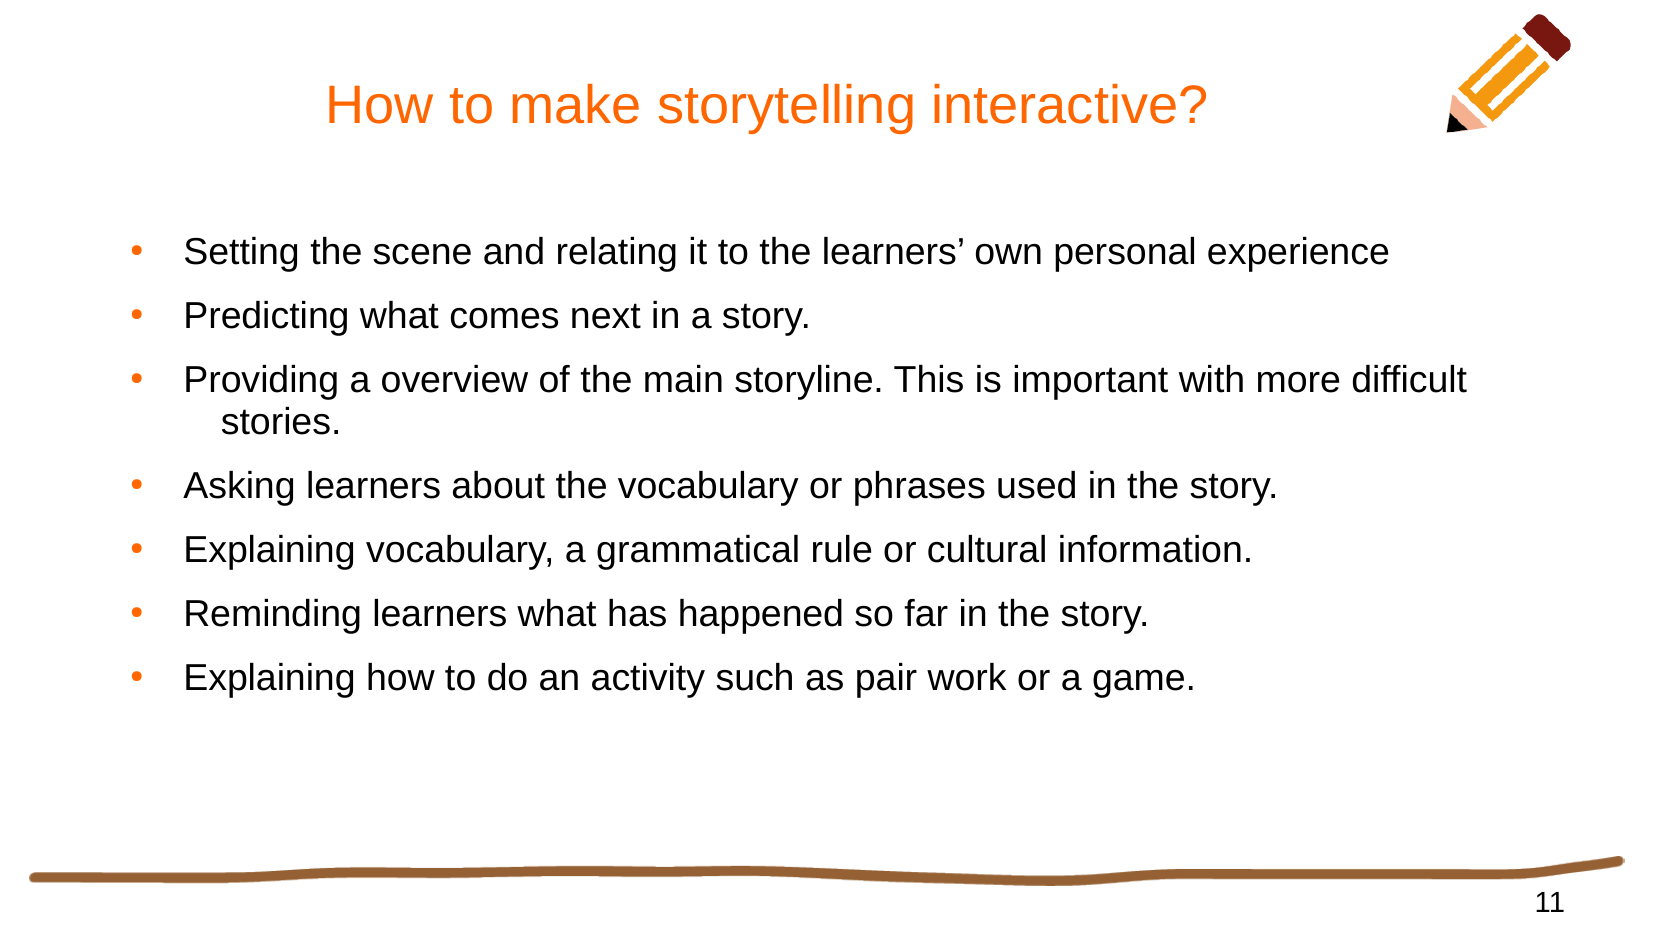

# How to make storytelling interactive?
Setting the scene and relating it to the learners’ own personal experience
Predicting what comes next in a story.
Providing a overview of the main storyline. This is important with more difficult stories.
Asking learners about the vocabulary or phrases used in the story.
Explaining vocabulary, a grammatical rule or cultural information.
Reminding learners what has happened so far in the story.
Explaining how to do an activity such as pair work or a game.
11